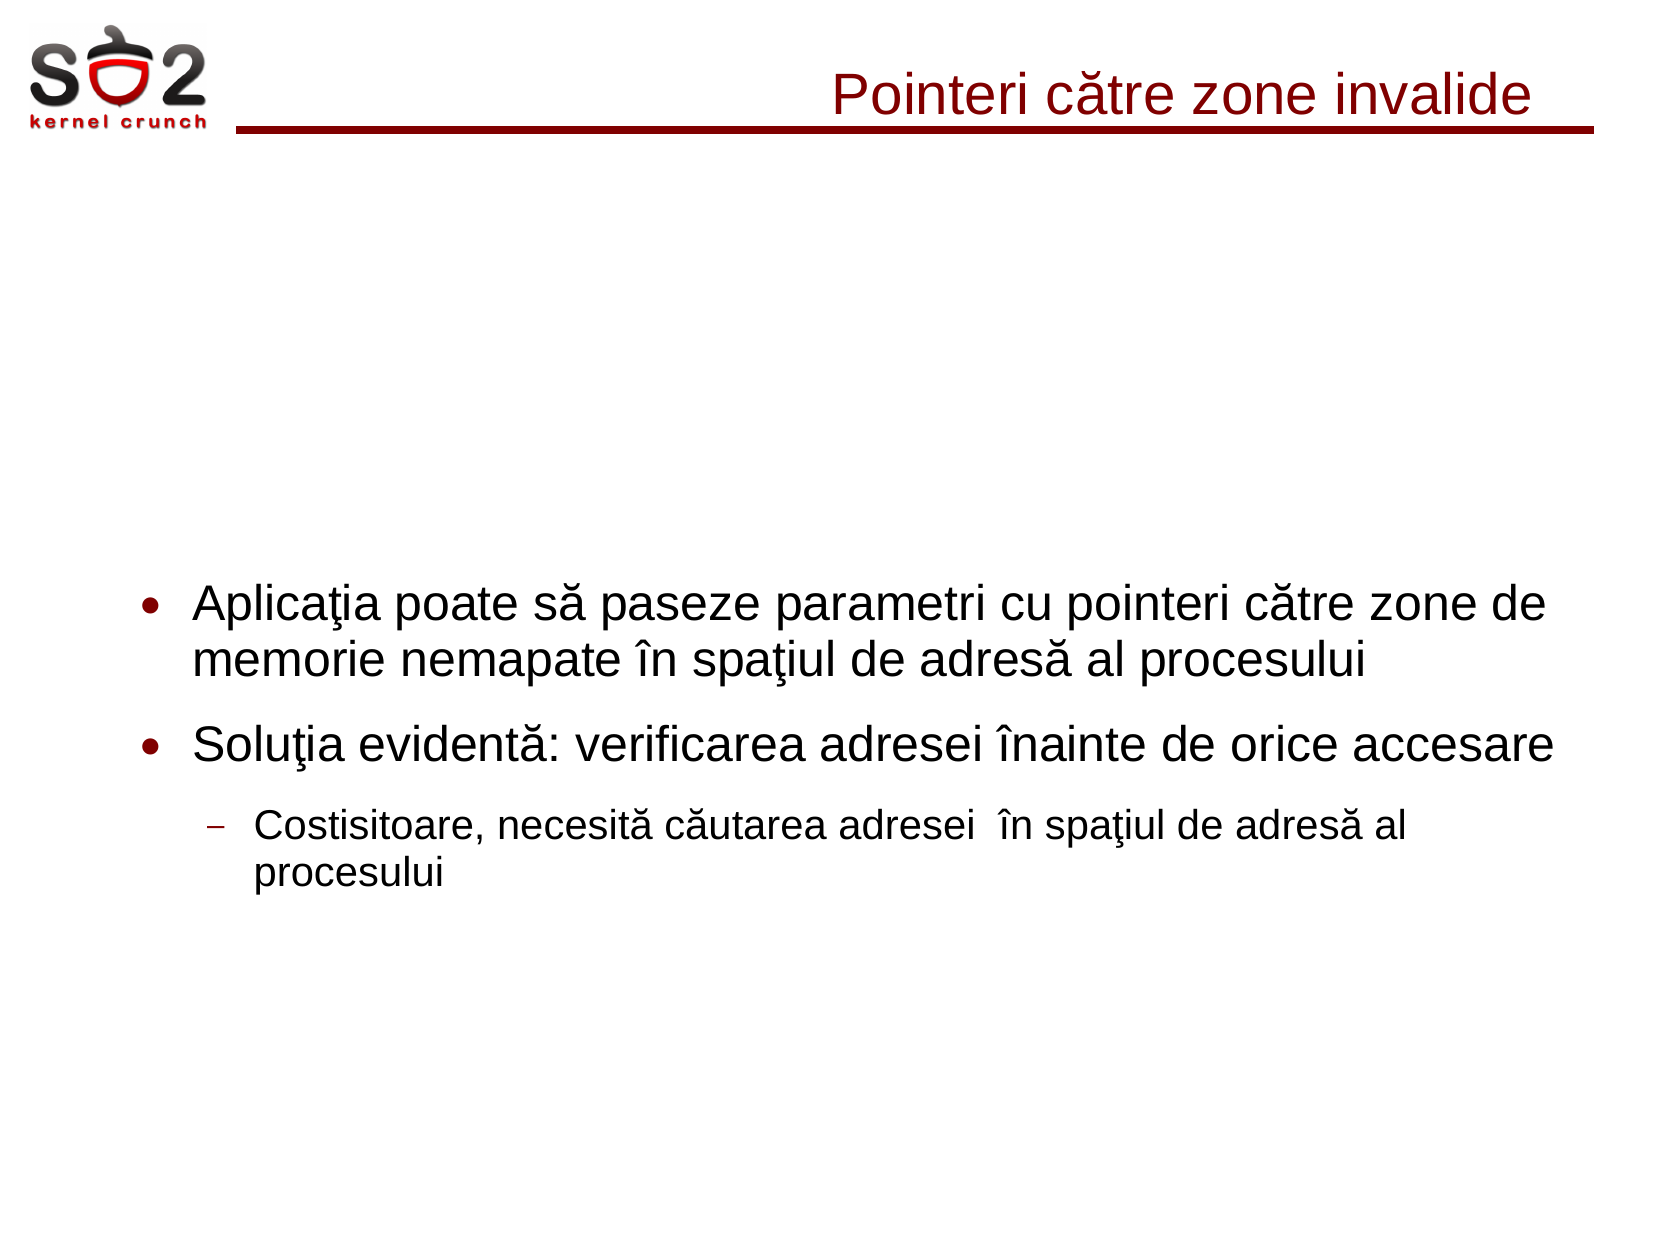

# Pointeri către zone invalide
Aplicaţia poate să paseze parametri cu pointeri către zone de memorie nemapate în spaţiul de adresă al procesului
Soluţia evidentă: verificarea adresei înainte de orice accesare
Costisitoare, necesită căutarea adresei în spaţiul de adresă al procesului